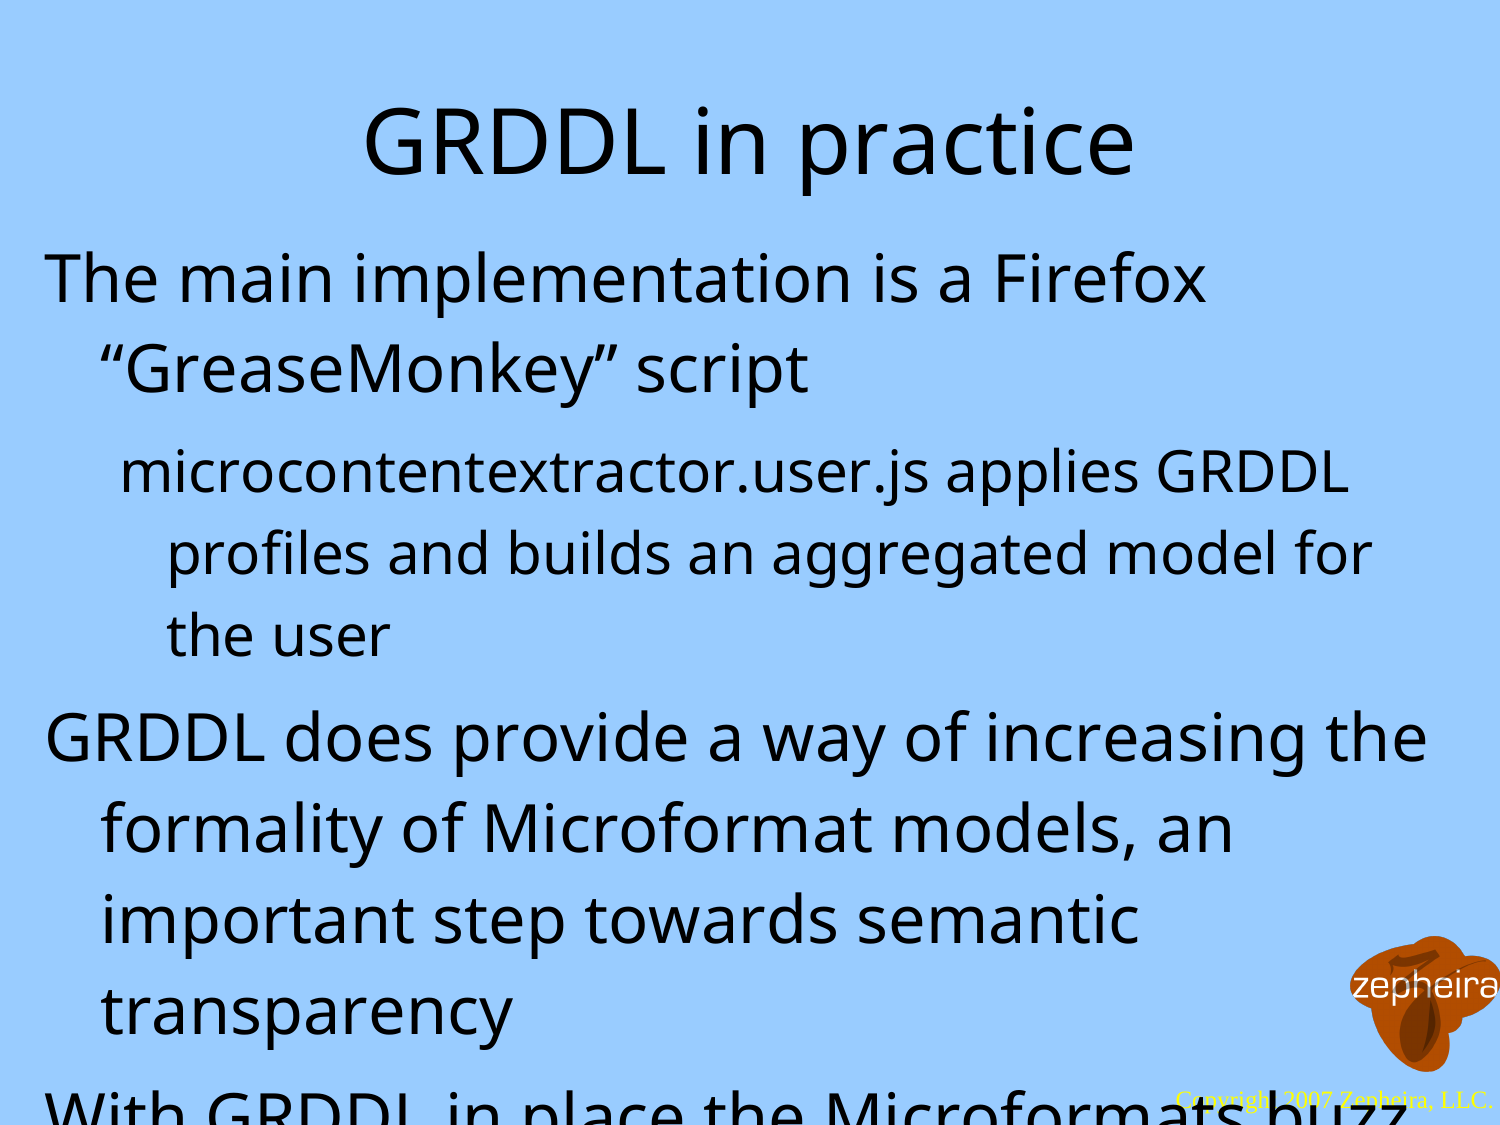

# GRDDL in practice
The main implementation is a Firefox “GreaseMonkey” script
microcontentextractor.user.js applies GRDDL profiles and builds an aggregated model for the user
GRDDL does provide a way of increasing the formality of Microformat models, an important step towards semantic transparency
With GRDDL in place the Microformats buzz at least offers Webmasters an easy path toward Semantic technology